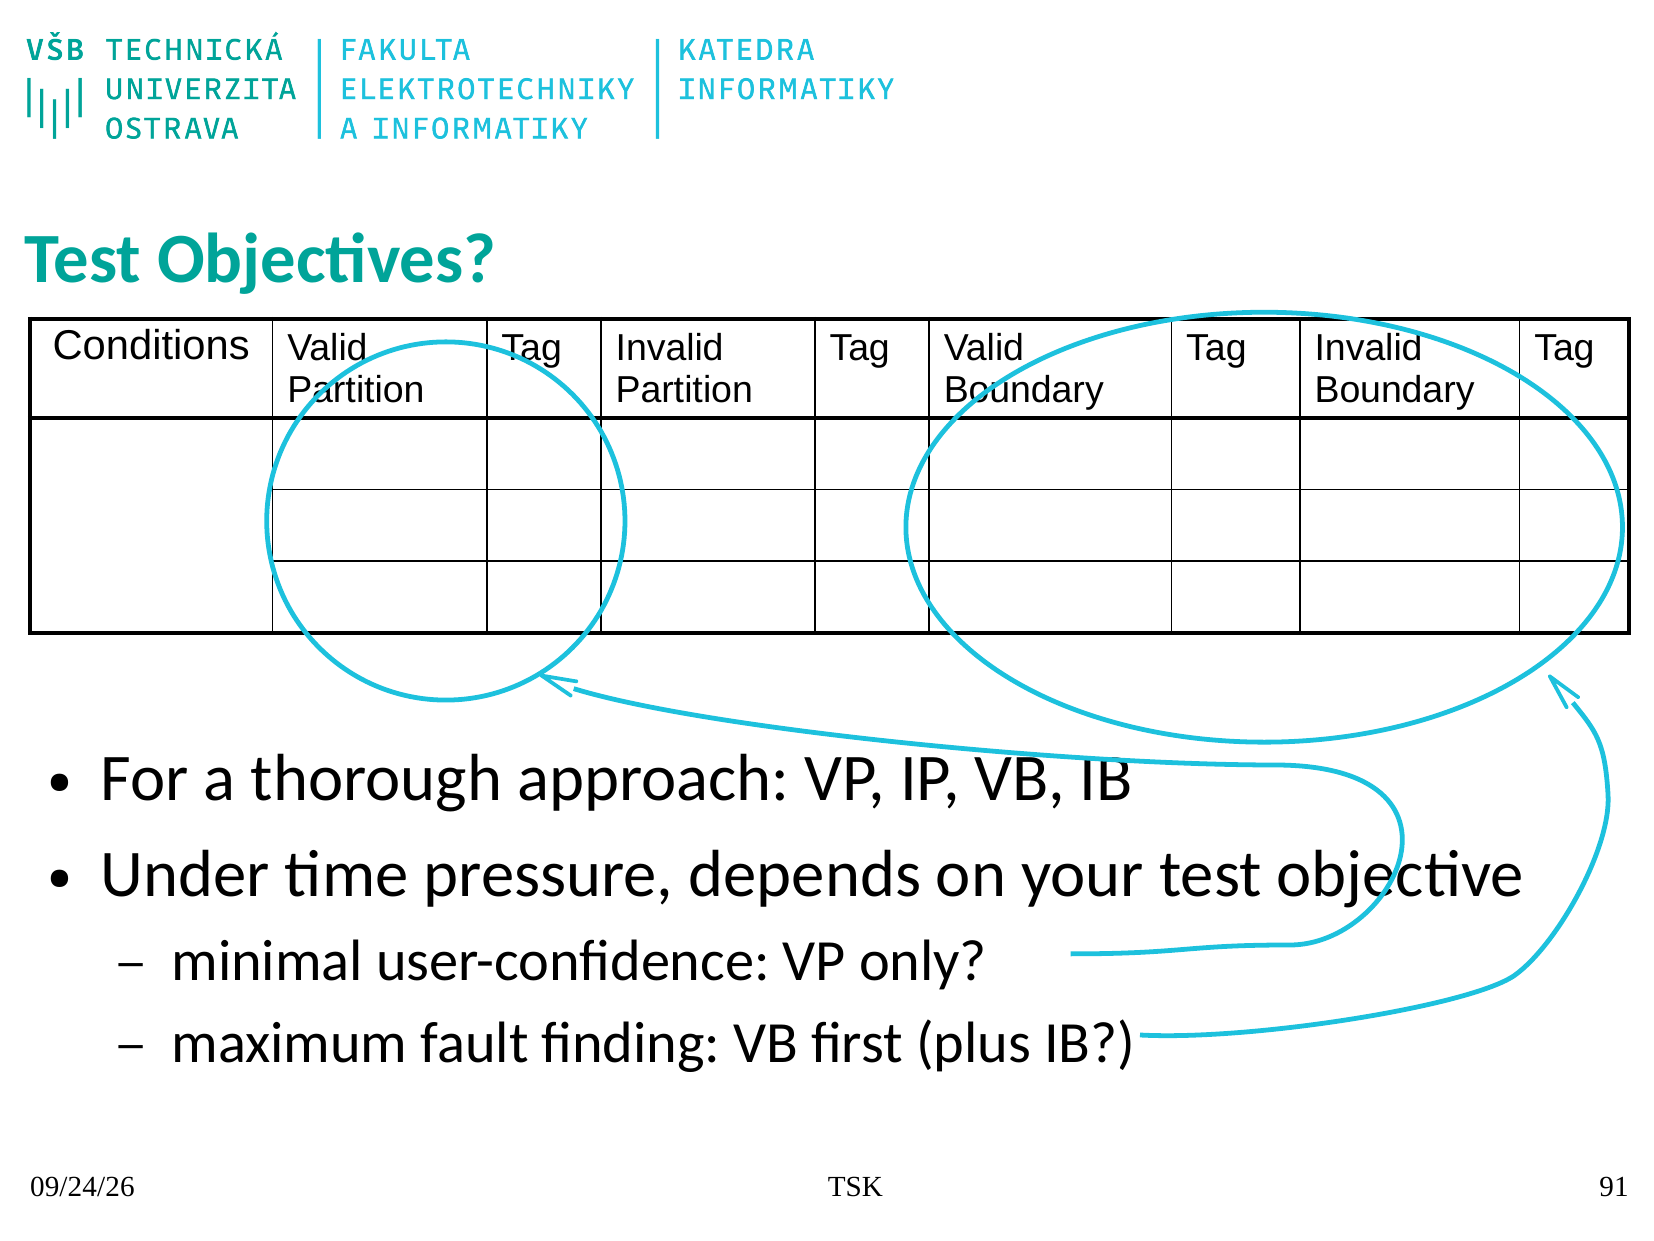

# Test Objectives?
| Conditions | Valid Partition | Tag | Invalid Partition | Tag | Valid Boundary | Tag | Invalid Boundary | Tag |
| --- | --- | --- | --- | --- | --- | --- | --- | --- |
| | | | | | | | | |
| | | | | | | | | |
| | | | | | | | | |
For a thorough approach: VP, IP, VB, IB
Under time pressure, depends on your test objective
minimal user-confidence: VP only?
maximum fault finding: VB first (plus IB?)
TSK
91